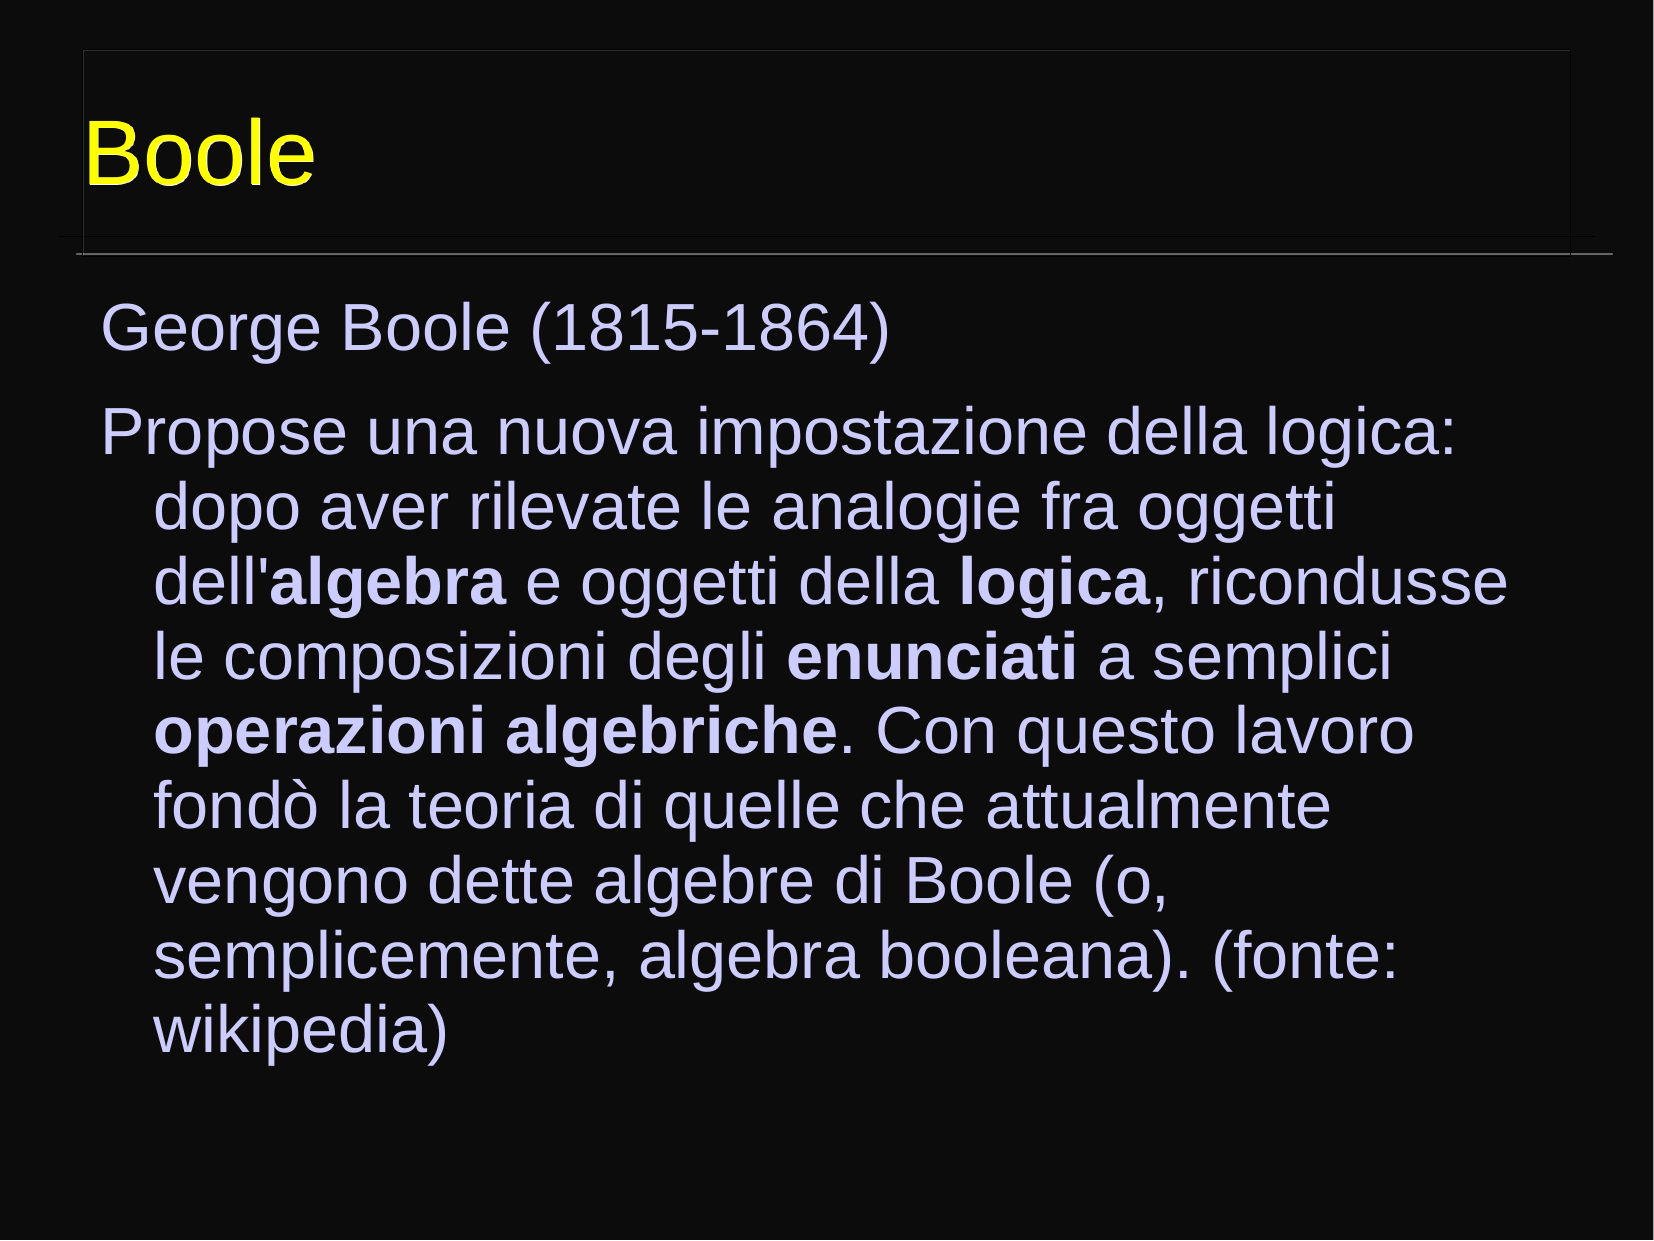

# Boole
George Boole (1815-1864)
Propose una nuova impostazione della logica: dopo aver rilevate le analogie fra oggetti dell'algebra e oggetti della logica, ricondusse le composizioni degli enunciati a semplici operazioni algebriche. Con questo lavoro fondò la teoria di quelle che attualmente vengono dette algebre di Boole (o, semplicemente, algebra booleana). (fonte: wikipedia)